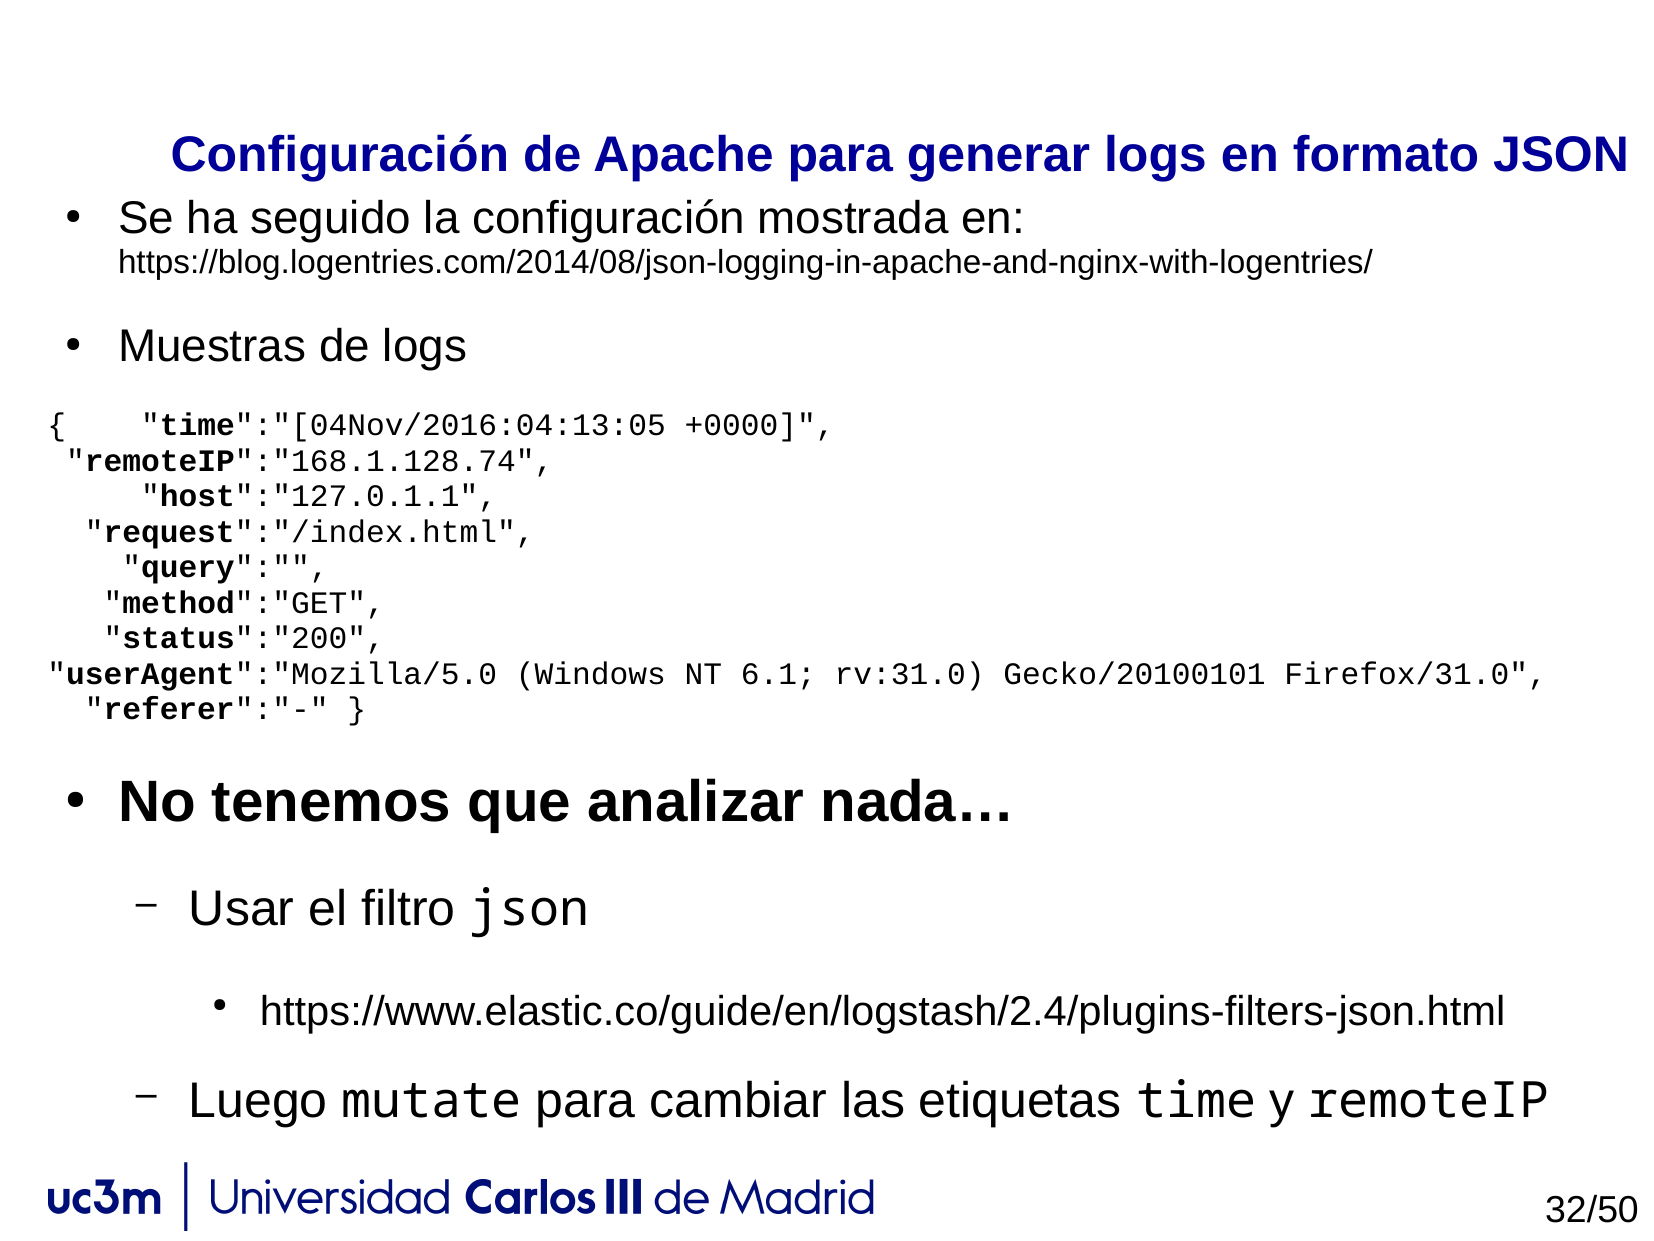

# Configuración de Apache para generar logs en formato JSON
Se ha seguido la configuración mostrada en: https://blog.logentries.com/2014/08/json-logging-in-apache-and-nginx-with-logentries/
Muestras de logs
{ "time":"[04Nov/2016:04:13:05 +0000]",
 "remoteIP":"168.1.128.74",
 "host":"127.0.1.1",
 "request":"/index.html",
 "query":"",
 "method":"GET",
 "status":"200",
"userAgent":"Mozilla/5.0 (Windows NT 6.1; rv:31.0) Gecko/20100101 Firefox/31.0",
 "referer":"-" }
No tenemos que analizar nada…
Usar el filtro json
https://www.elastic.co/guide/en/logstash/2.4/plugins-filters-json.html
Luego mutate para cambiar las etiquetas time y remoteIP